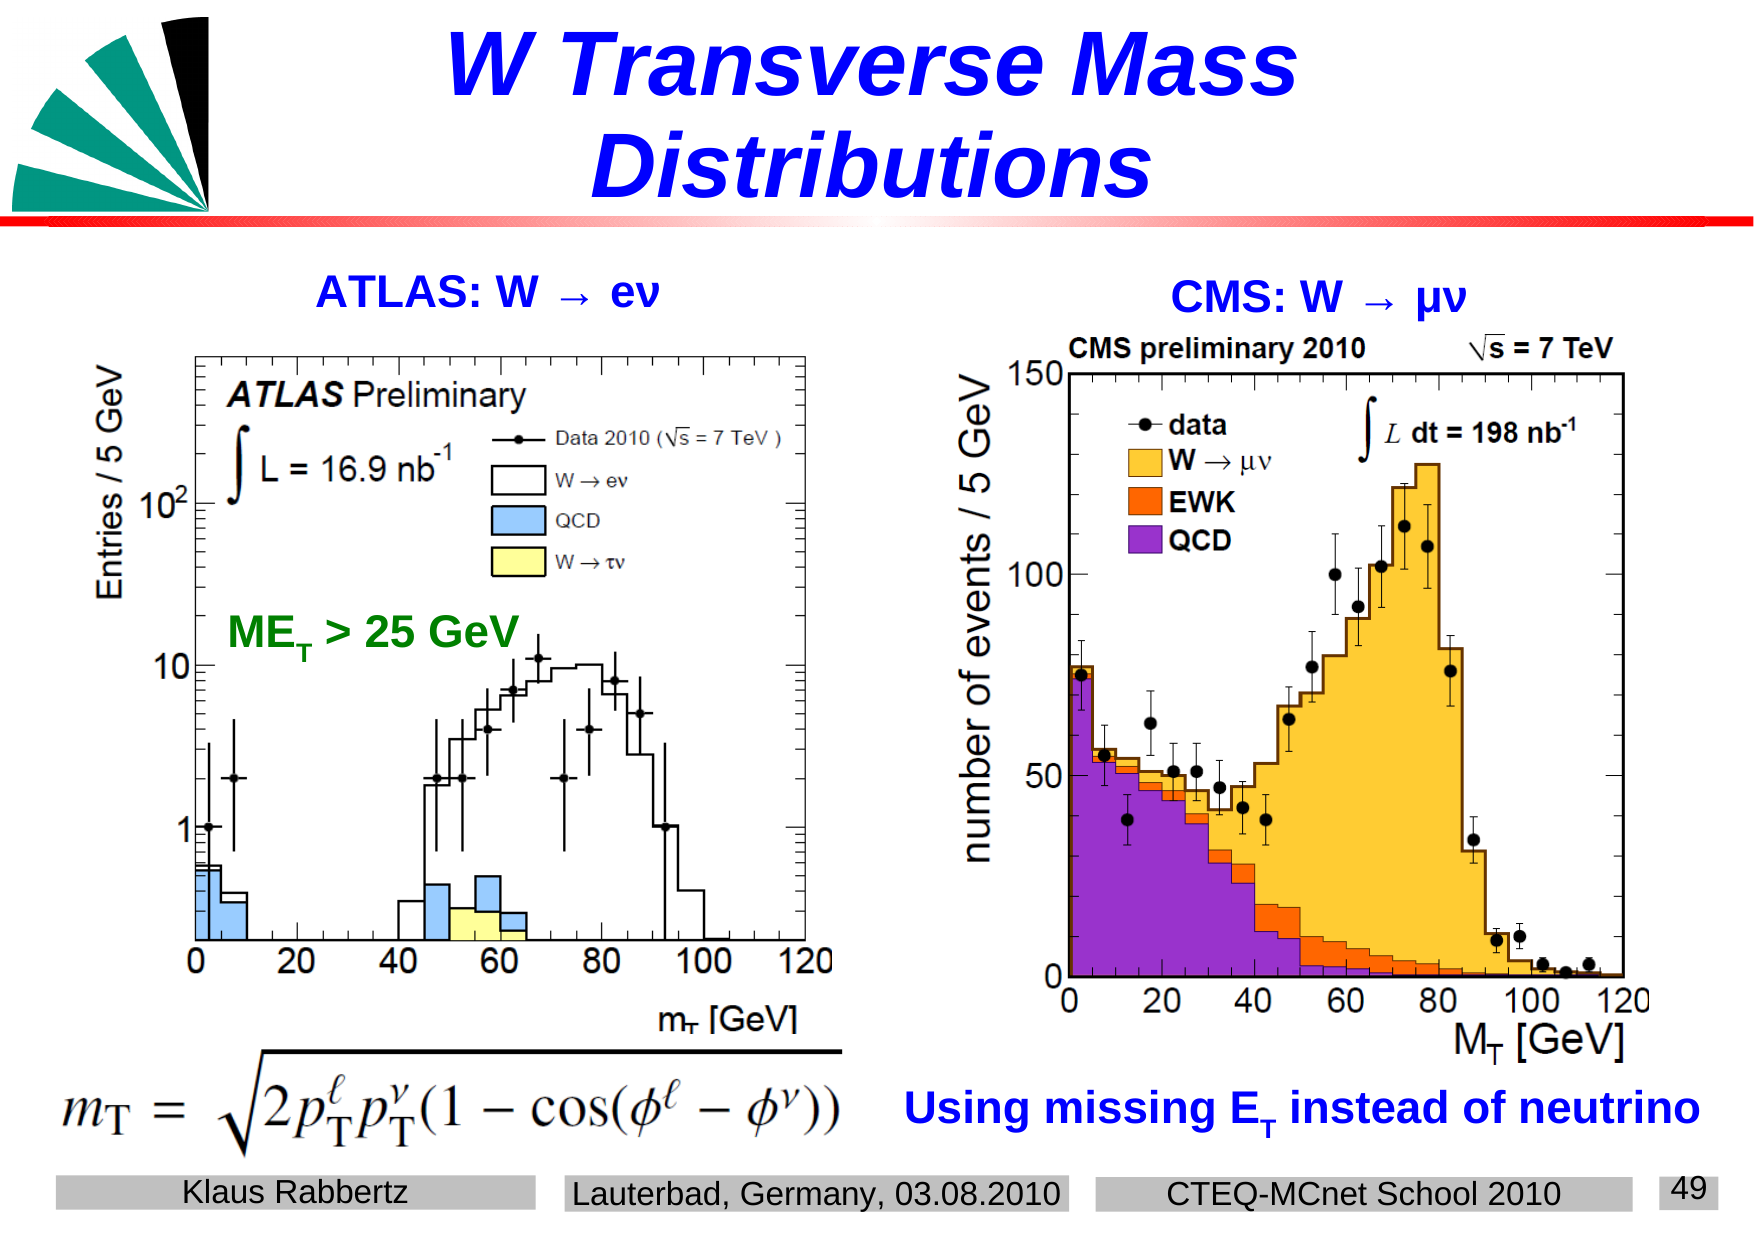

# W Transverse Mass Distributions
ATLAS: W → eν
CMS: W → μν
MET > 25 GeV
Using missing ET instead of neutrino